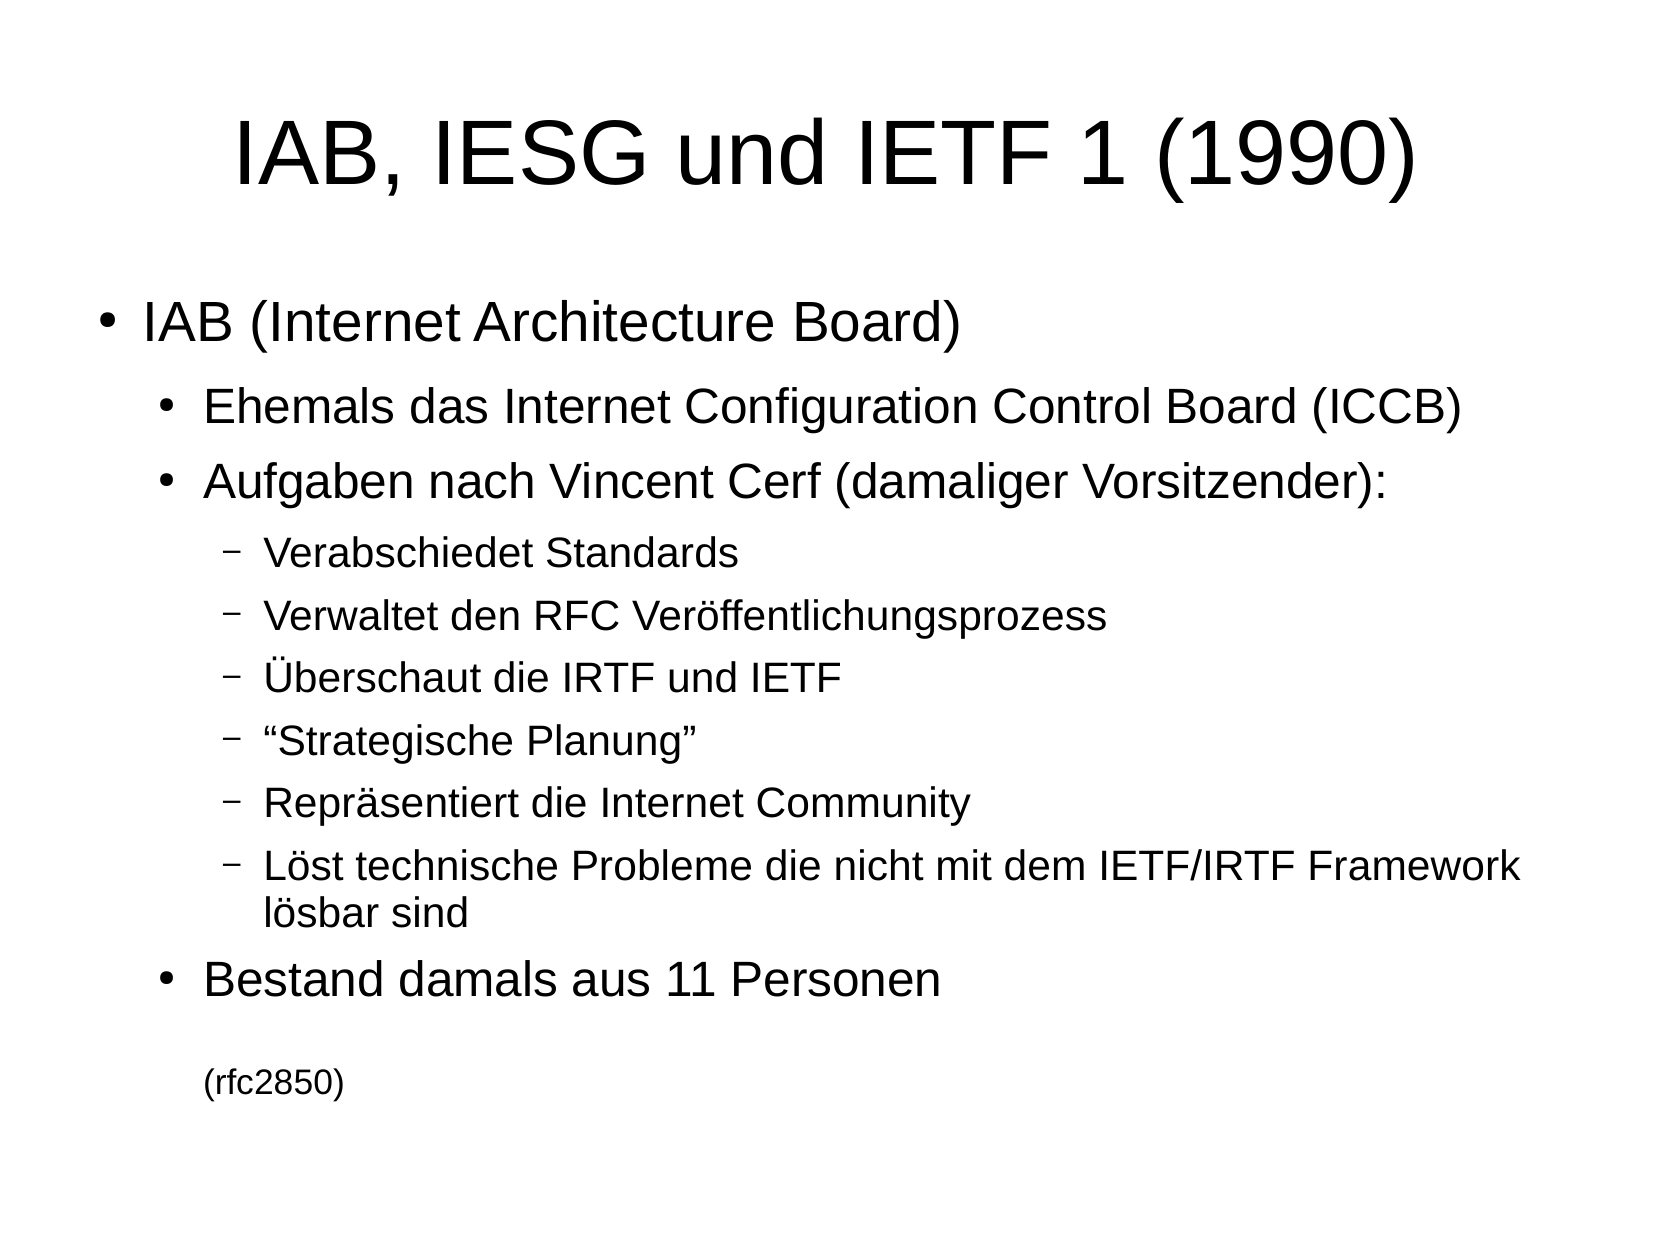

# IAB, IESG und IETF 1 (1990)
IAB (Internet Architecture Board)
Ehemals das Internet Configuration Control Board (ICCB)
Aufgaben nach Vincent Cerf (damaliger Vorsitzender):
Verabschiedet Standards
Verwaltet den RFC Veröffentlichungsprozess
Überschaut die IRTF und IETF
“Strategische Planung”
Repräsentiert die Internet Community
Löst technische Probleme die nicht mit dem IETF/IRTF Framework 	lösbar sind
Bestand damals aus 11 Personen
(rfc2850)